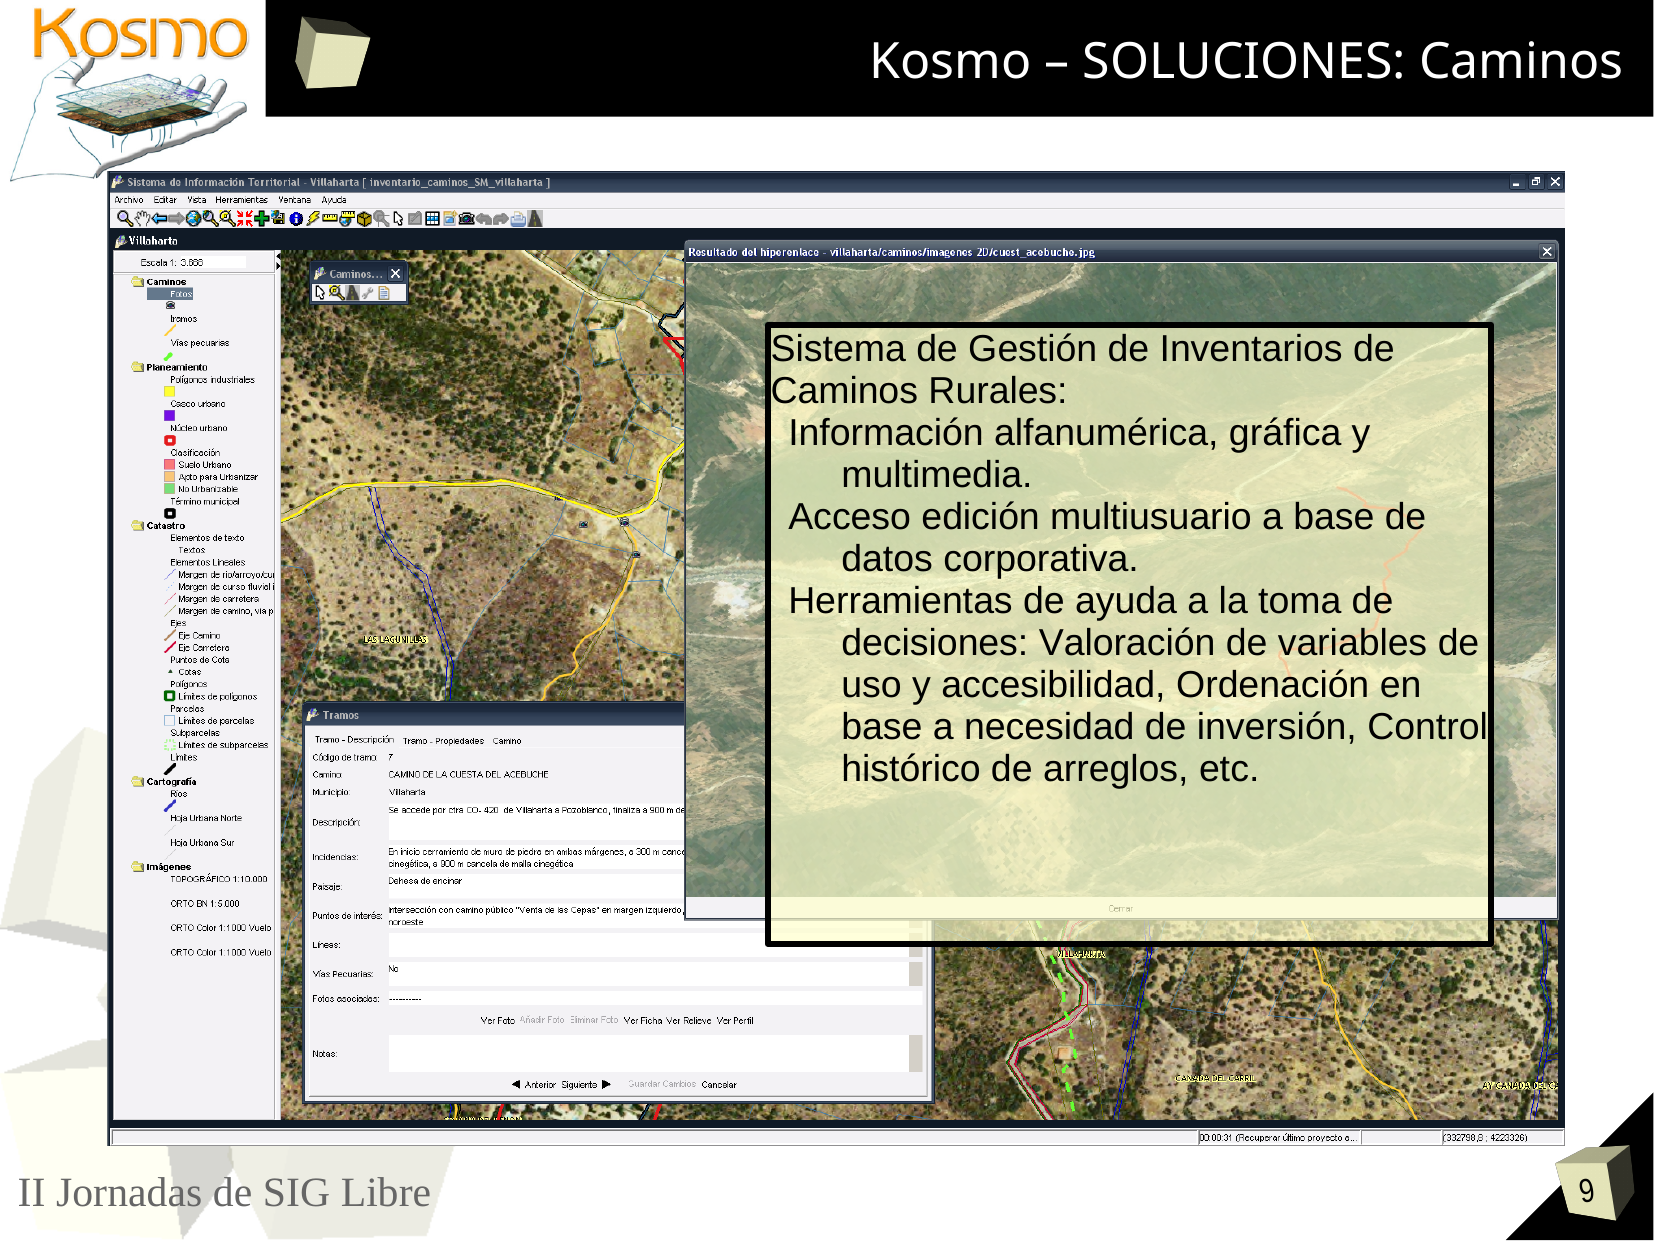

# Kosmo – SOLUCIONES: Caminos
Sistema de Gestión de Inventarios de Caminos Rurales:
Información alfanumérica, gráfica y multimedia.
Acceso edición multiusuario a base de datos corporativa.
Herramientas de ayuda a la toma de decisiones: Valoración de variables de uso y accesibilidad, Ordenación en base a necesidad de inversión, Control histórico de arreglos, etc.